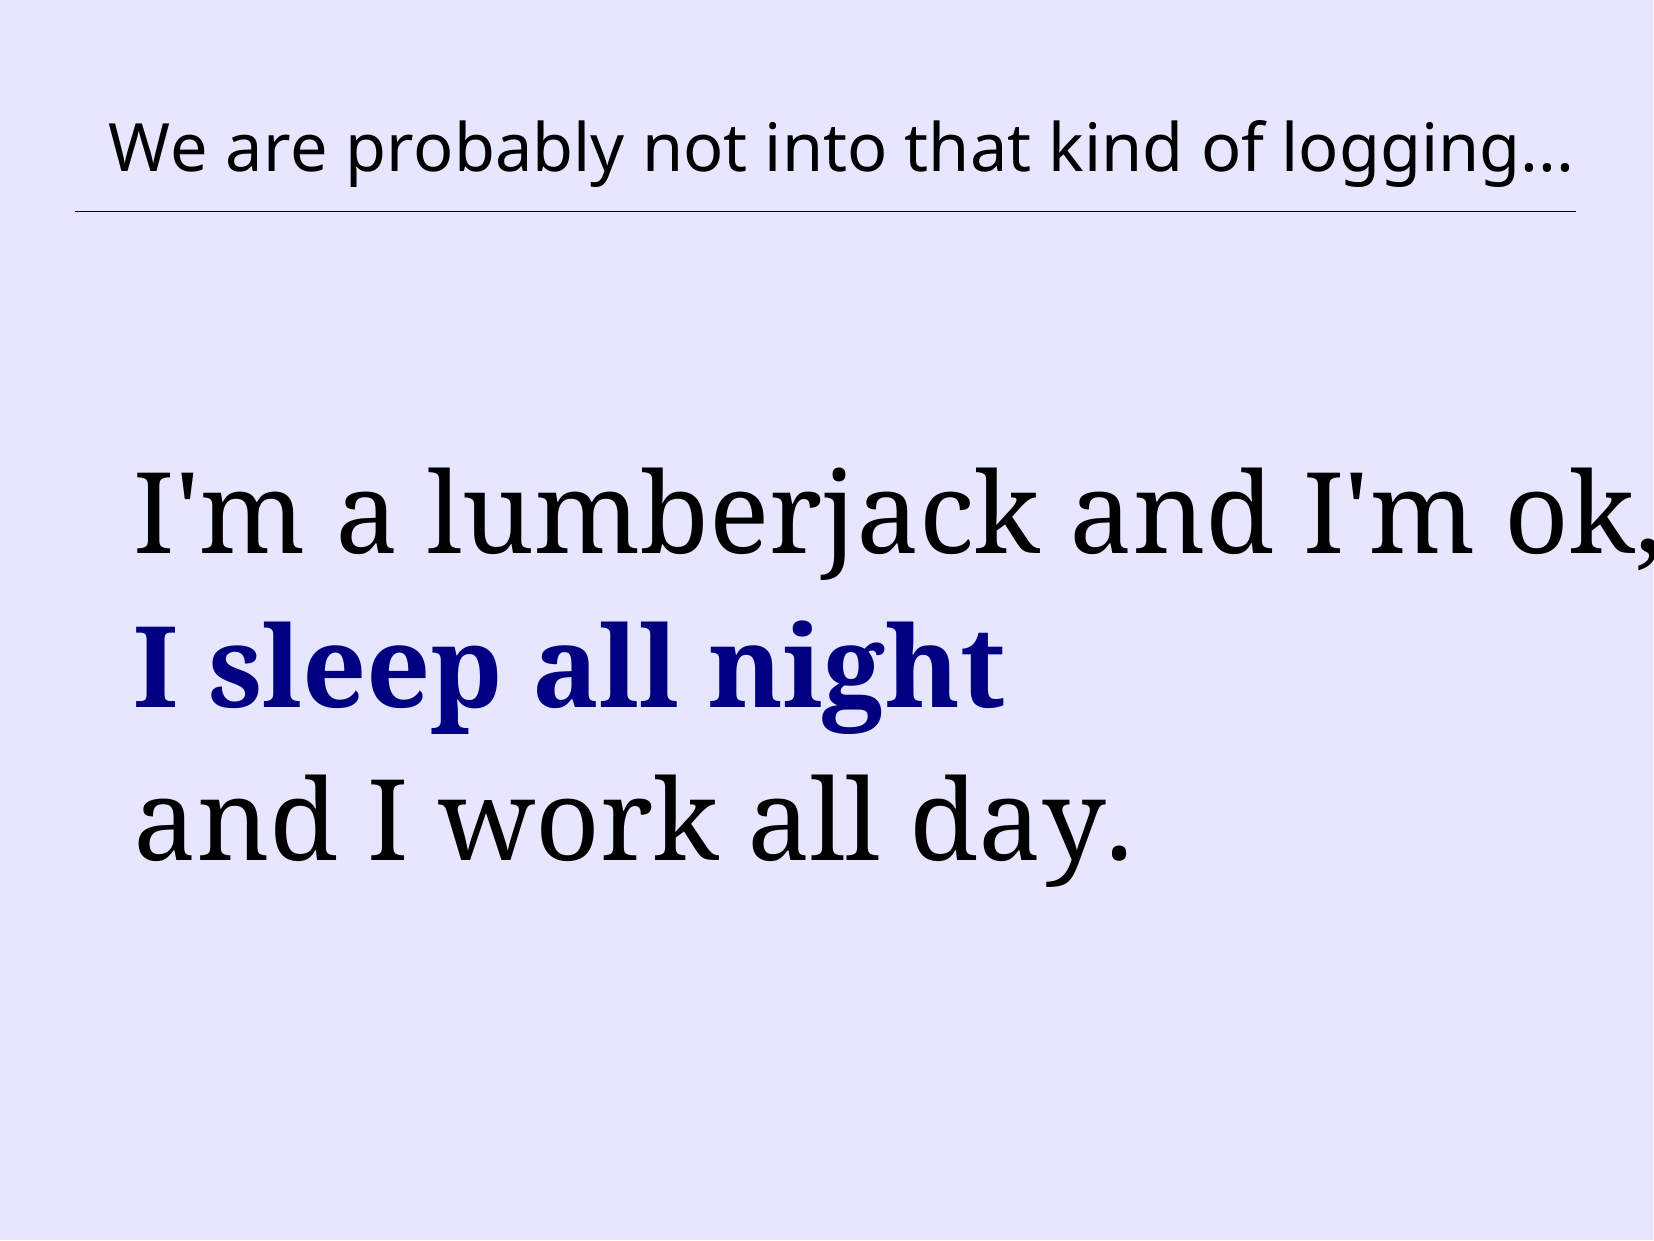

We are probably not into that kind of logging...
I'm a lumberjack and I'm ok,
I sleep all night
and I work all day.